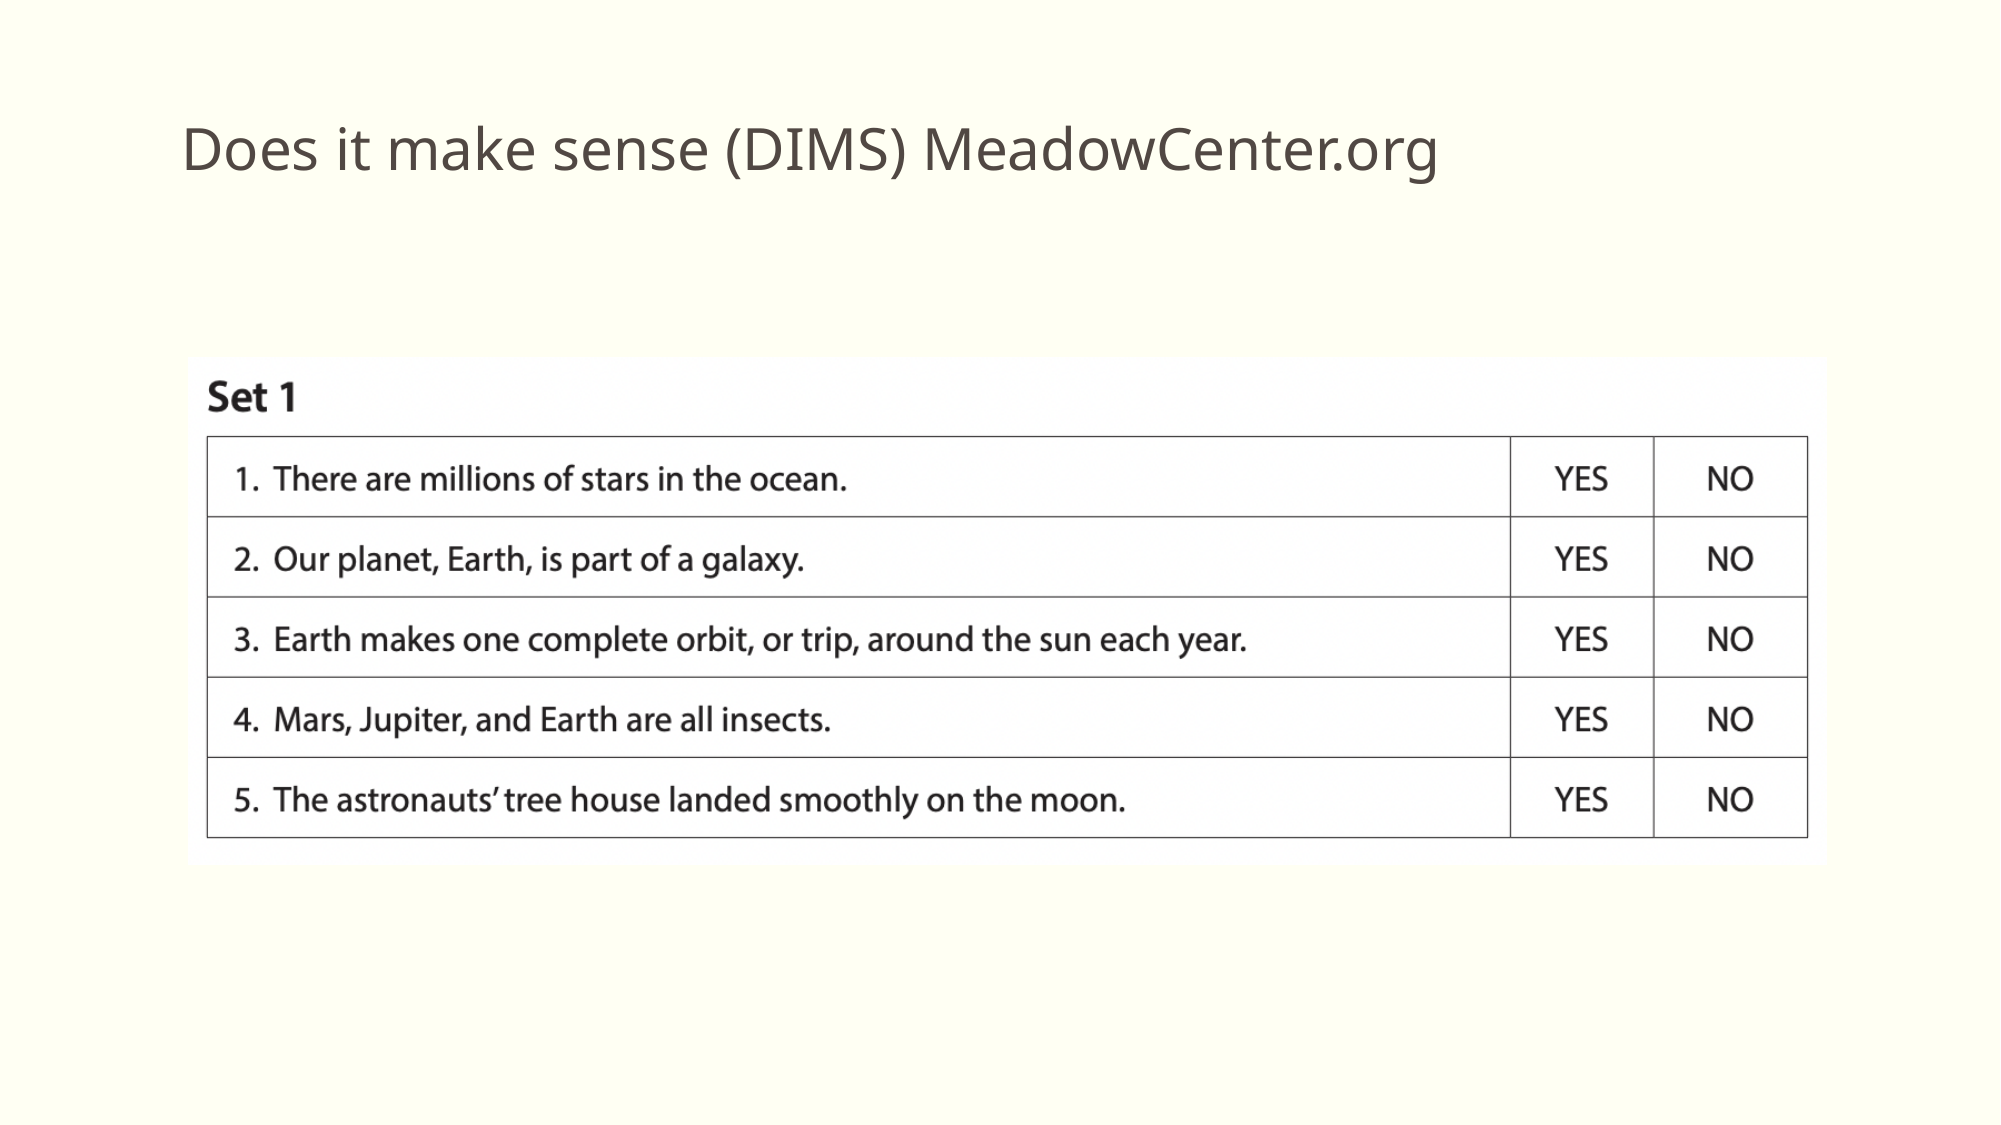

# Does it make sense (DIMS) MeadowCenter.org